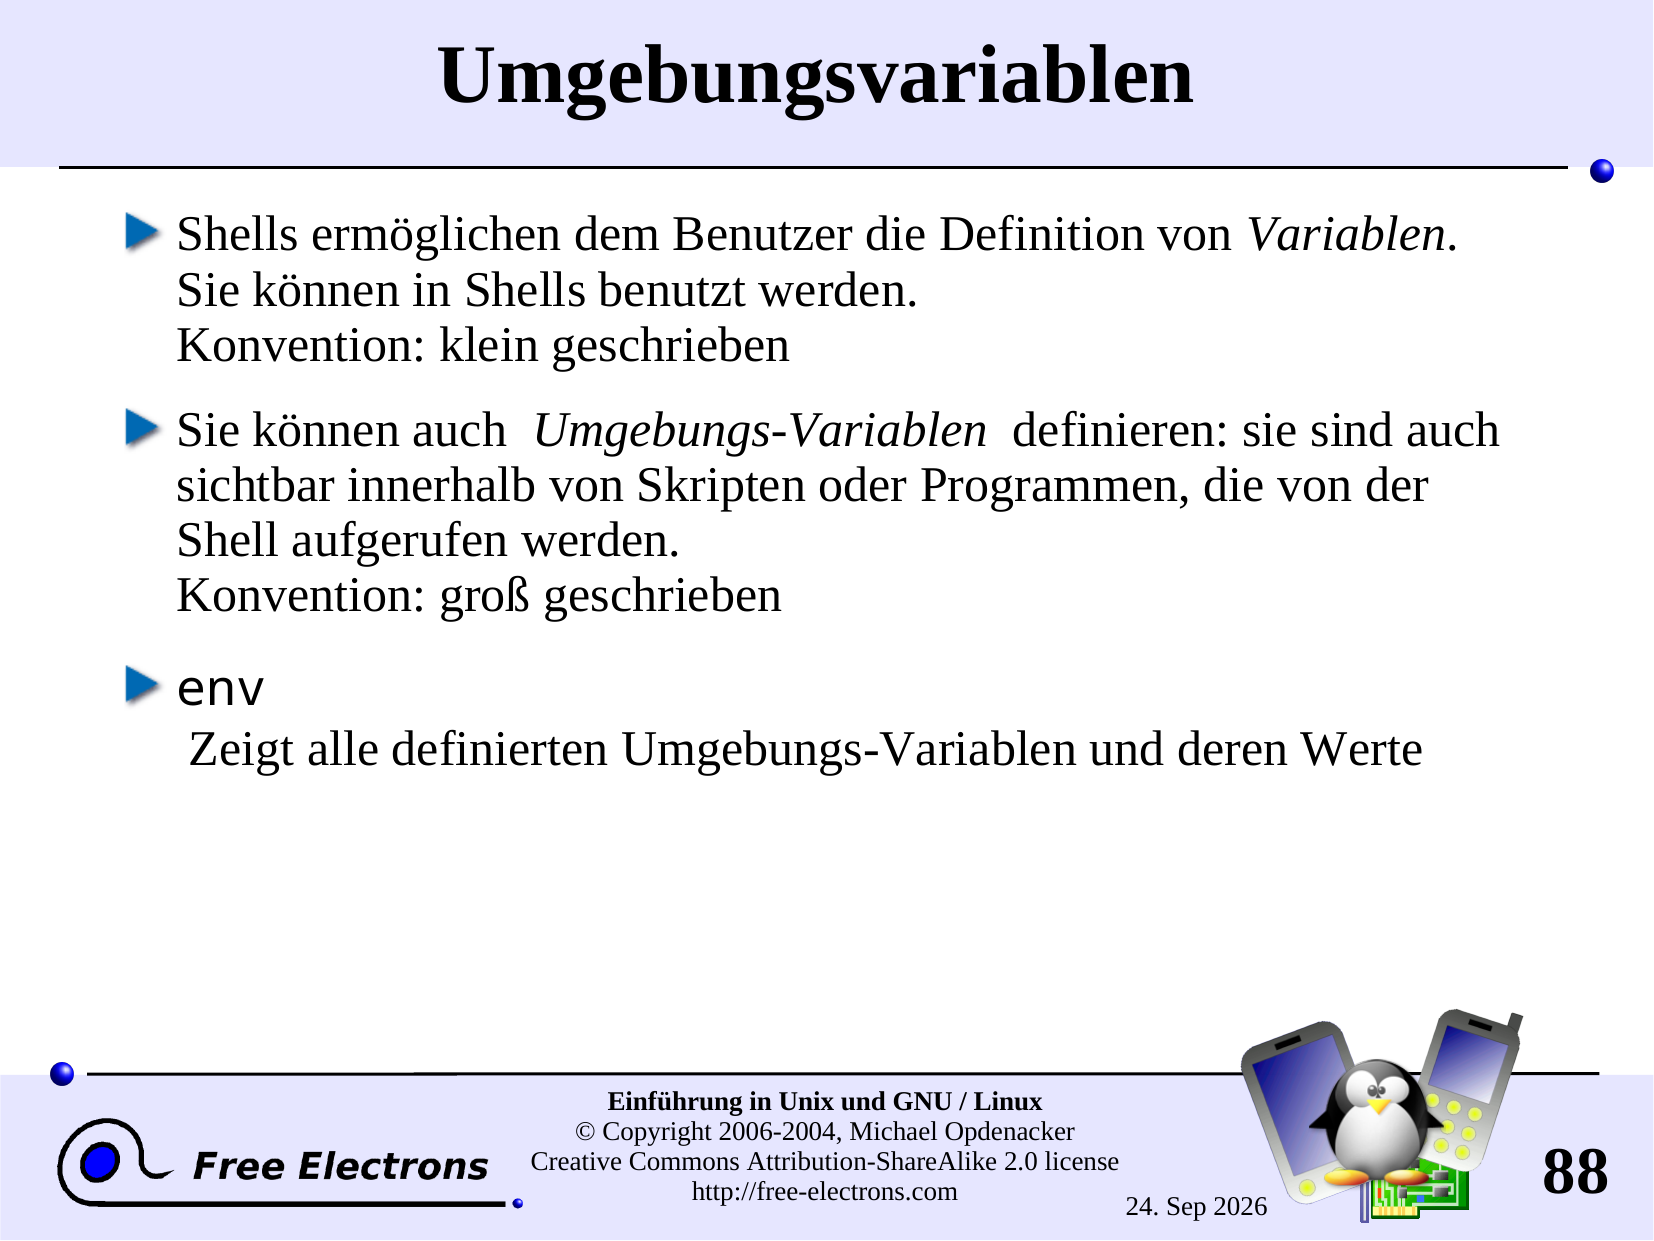

# Umgebungsvariablen
Shells ermöglichen dem Benutzer die Definition von Variablen.
Sie können in Shells benutzt werden.
Konvention: klein geschrieben
Sie können auch Umgebungs-Variablen definieren: sie sind auch sichtbar innerhalb von Skripten oder Programmen, die von der Shell aufgerufen werden.
Konvention: groß geschrieben
env
 Zeigt alle definierten Umgebungs-Variablen und deren Werte